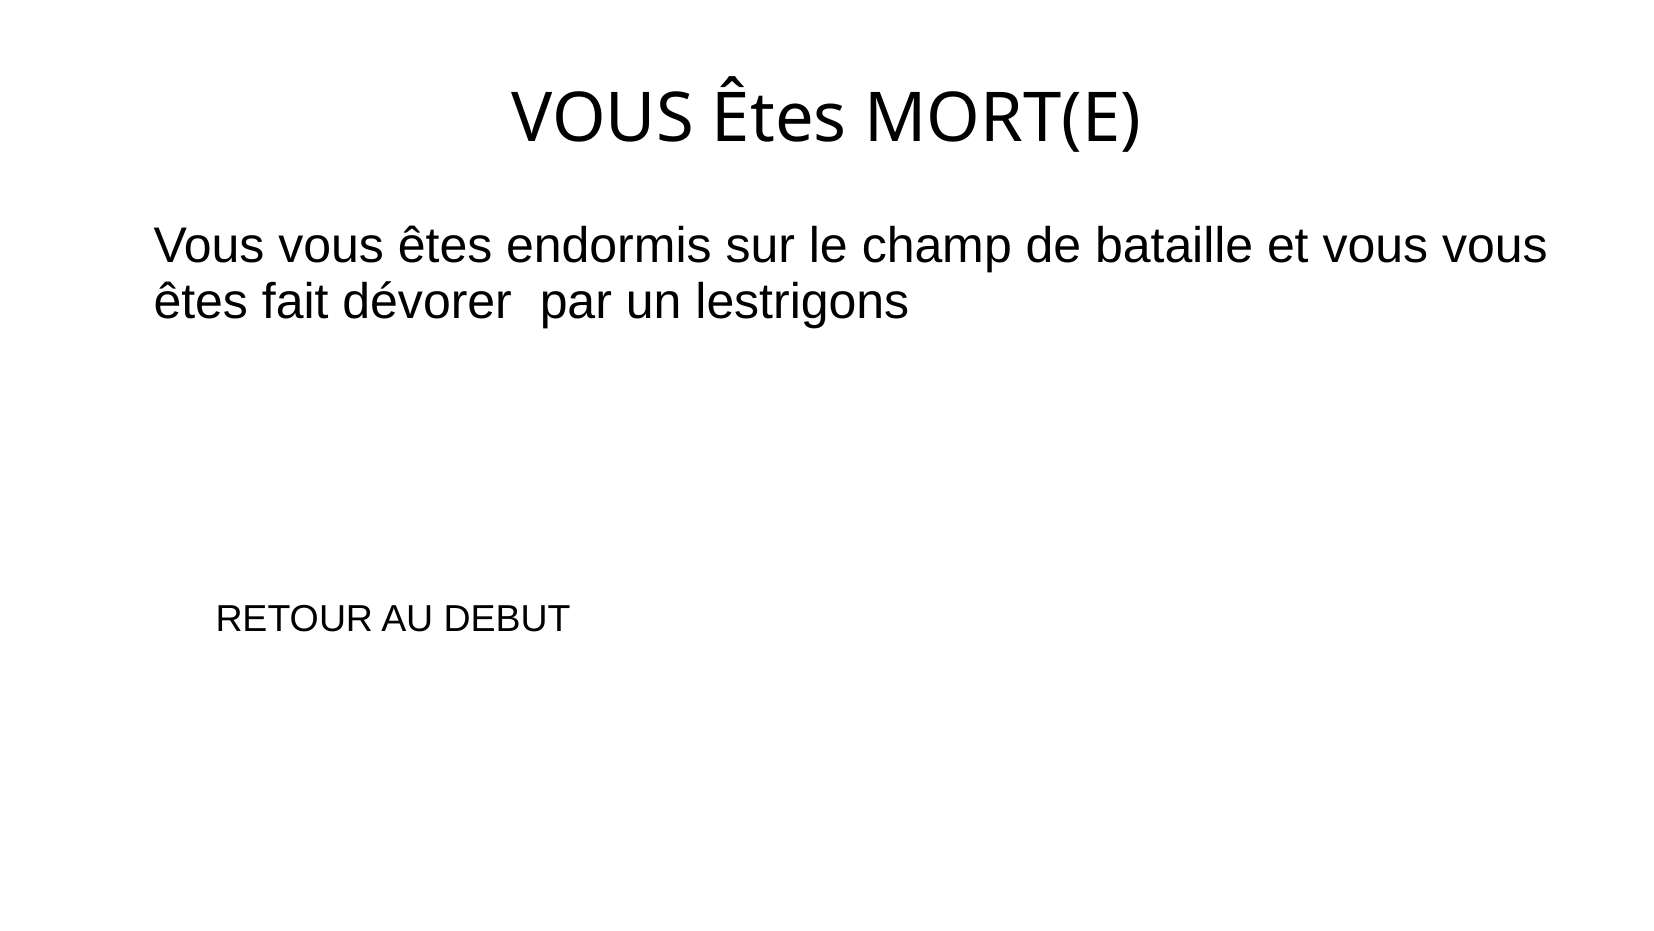

# VOUS Êtes MORT(E)
Vous vous êtes endormis sur le champ de bataille et vous vous êtes fait dévorer par un lestrigons
RETOUR AU DEBUT